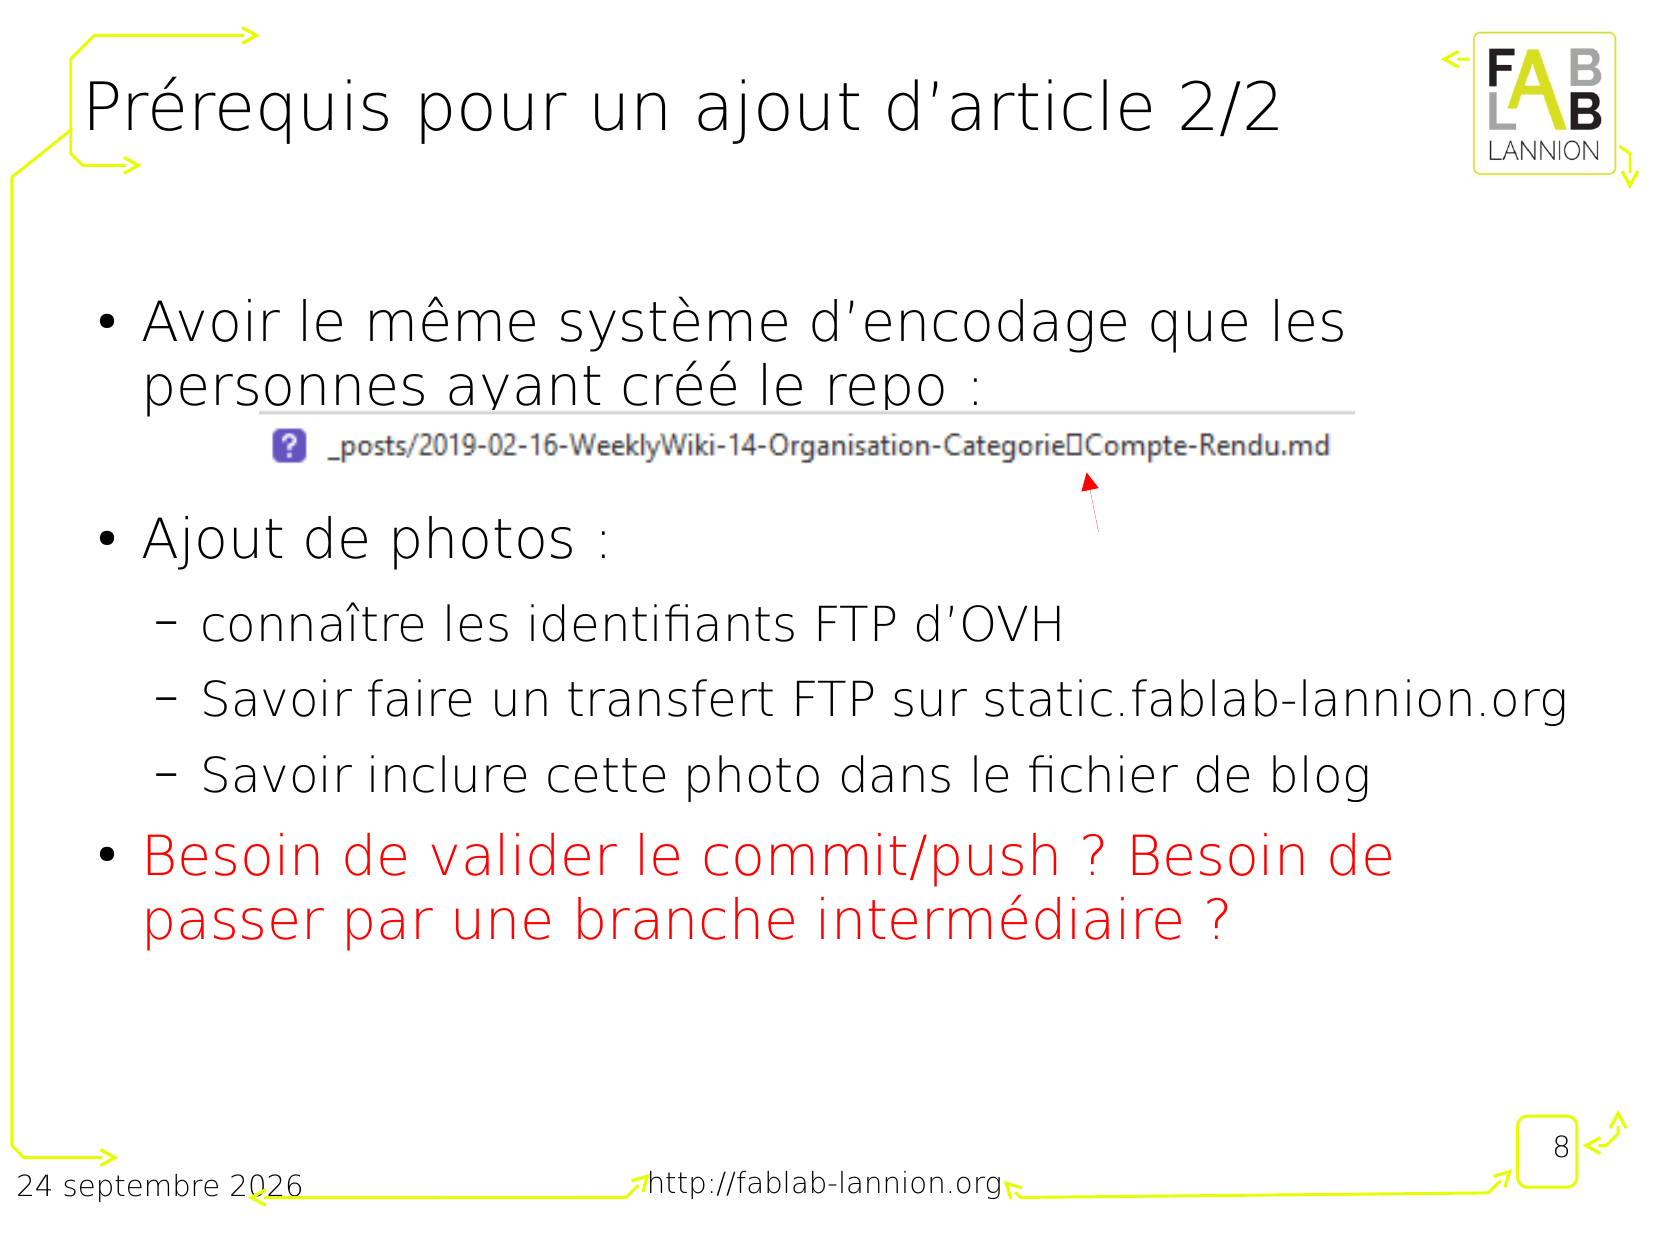

# Prérequis pour un ajout d’article 2/2
Avoir le même système d’encodage que les personnes ayant créé le repo :
Ajout de photos :
connaître les identifiants FTP d’OVH
Savoir faire un transfert FTP sur static.fablab-lannion.org
Savoir inclure cette photo dans le fichier de blog
Besoin de valider le commit/push ? Besoin de passer par une branche intermédiaire ?
8